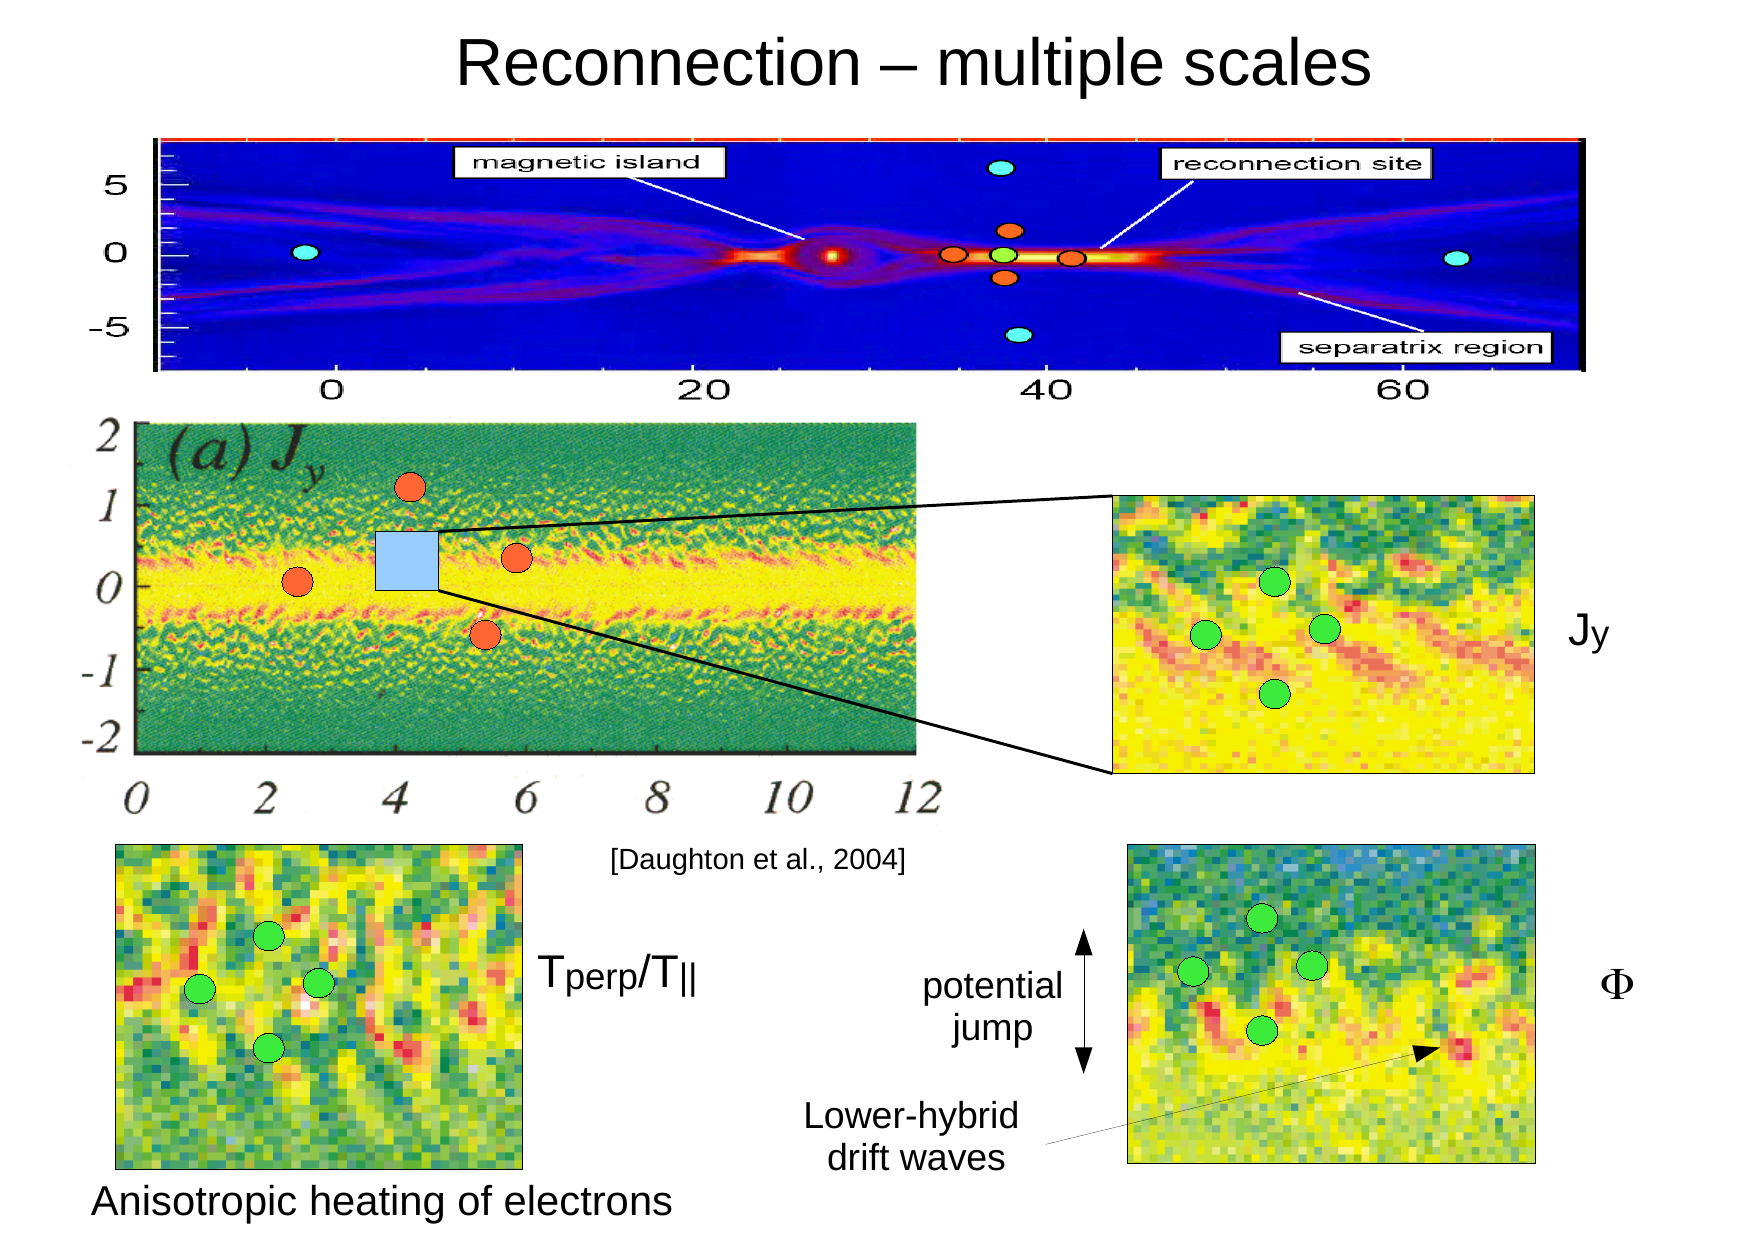

# Reconnection – multiple scales
Jy
[Daughton et al., 2004]
Tperp/T||
potential
jump
F
Lower-hybrid
drift waves
Anisotropic heating of electrons